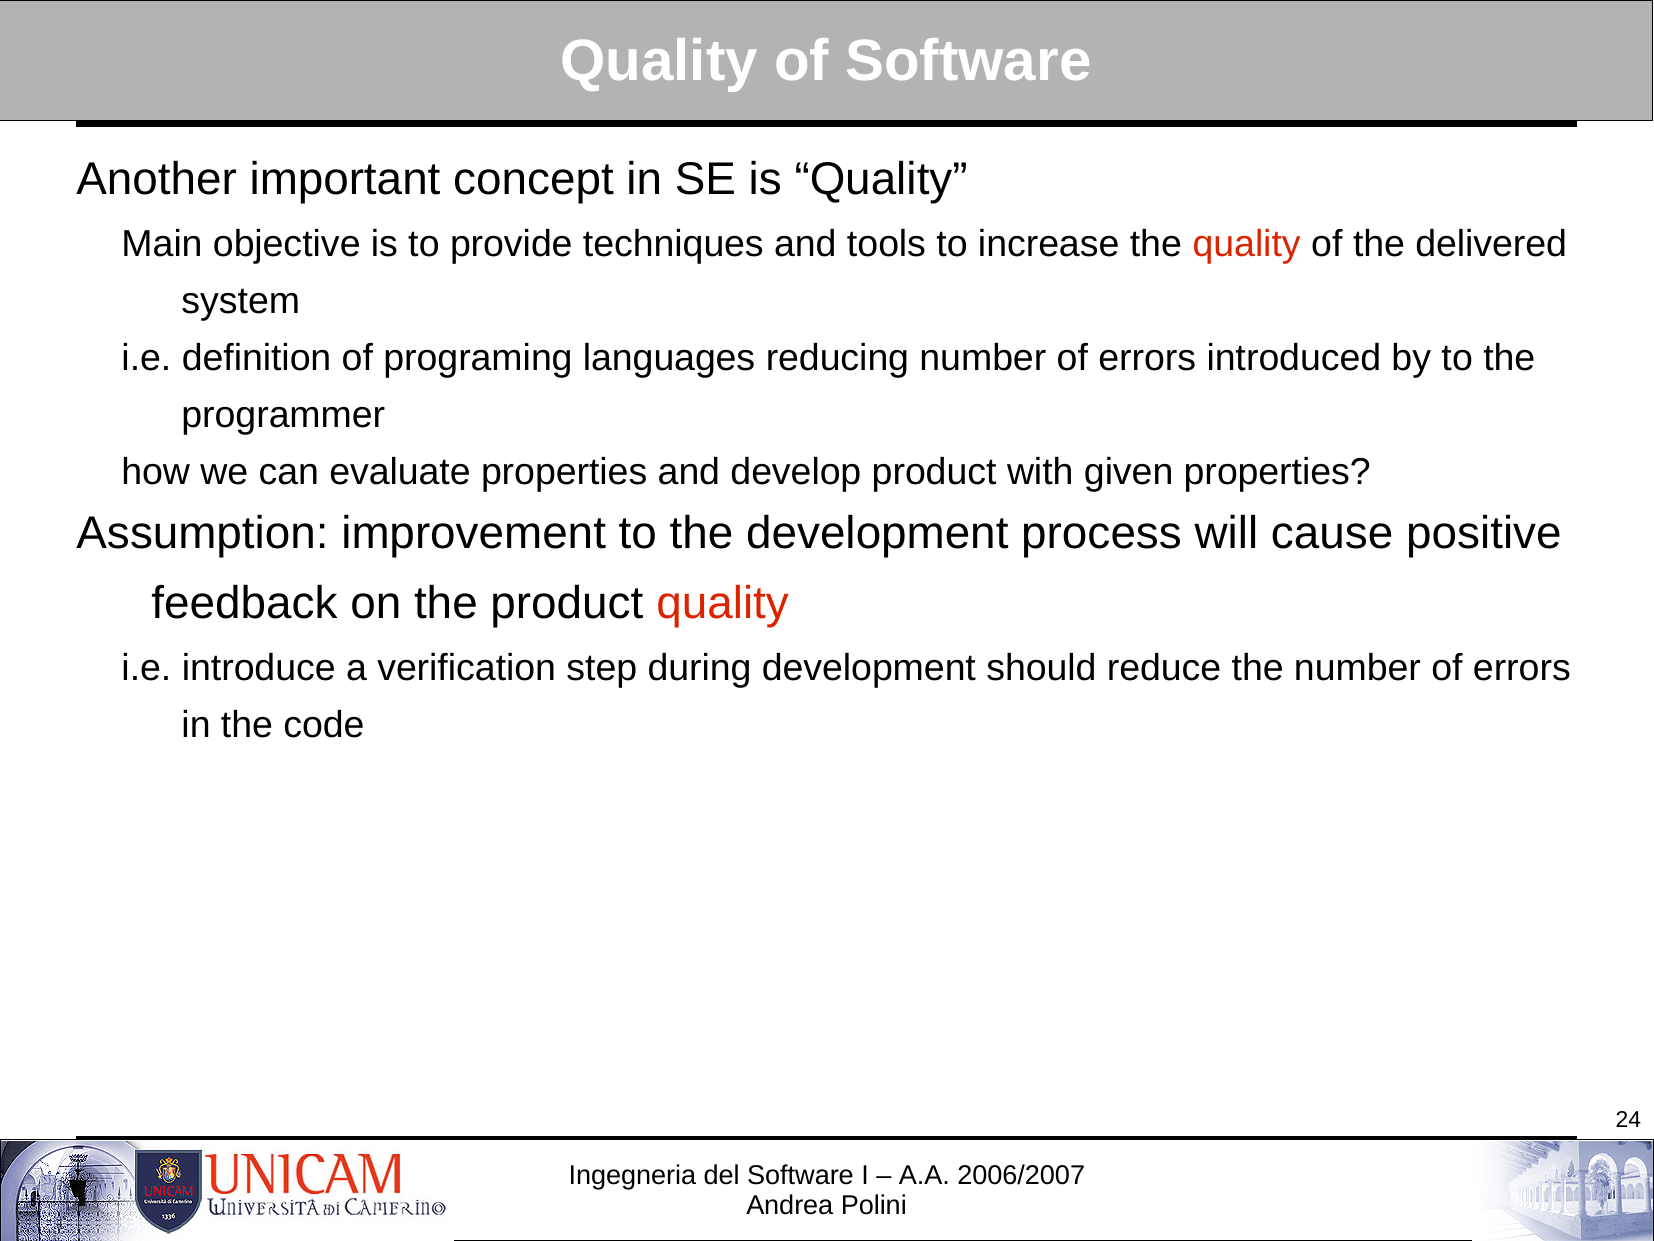

# Quality of Software
Another important concept in SE is “Quality”
Main objective is to provide techniques and tools to increase the quality of the delivered system
i.e. definition of programing languages reducing number of errors introduced by to the programmer
how we can evaluate properties and develop product with given properties?
Assumption: improvement to the development process will cause positive feedback on the product quality
i.e. introduce a verification step during development should reduce the number of errors in the code
24